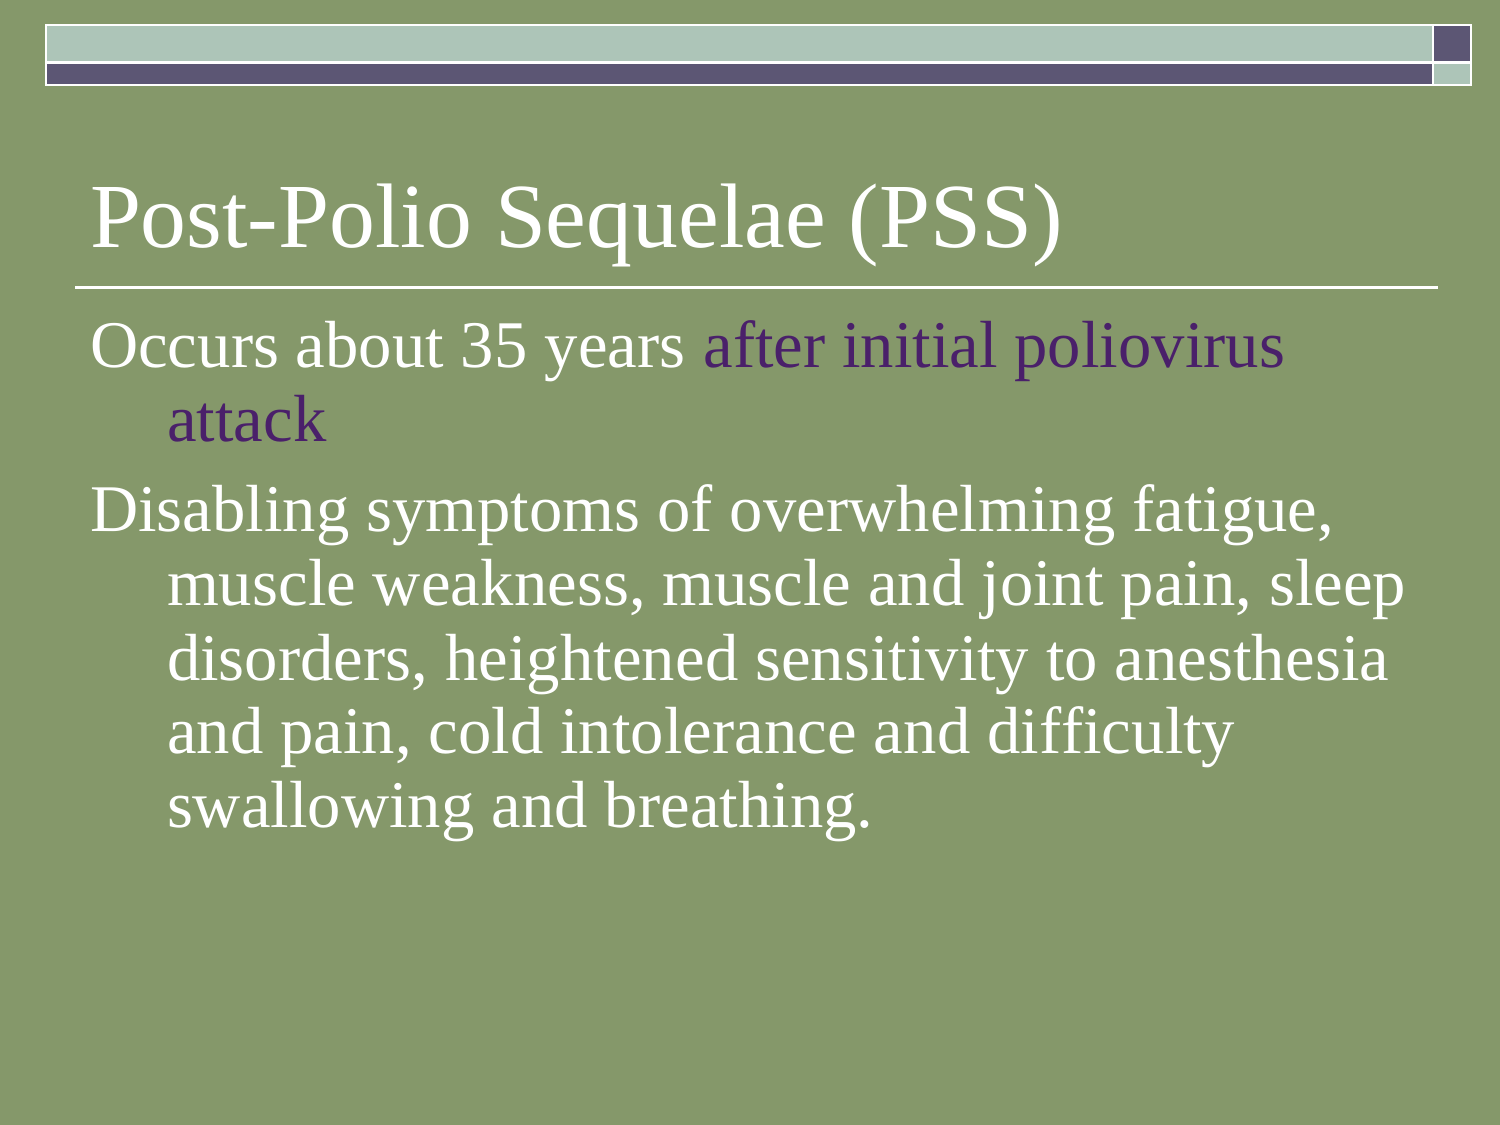

# Post-Polio Sequelae (PSS)
Occurs about 35 years after initial poliovirus attack
Disabling symptoms of overwhelming fatigue, muscle weakness, muscle and joint pain, sleep disorders, heightened sensitivity to anesthesia and pain, cold intolerance and difficulty swallowing and breathing.